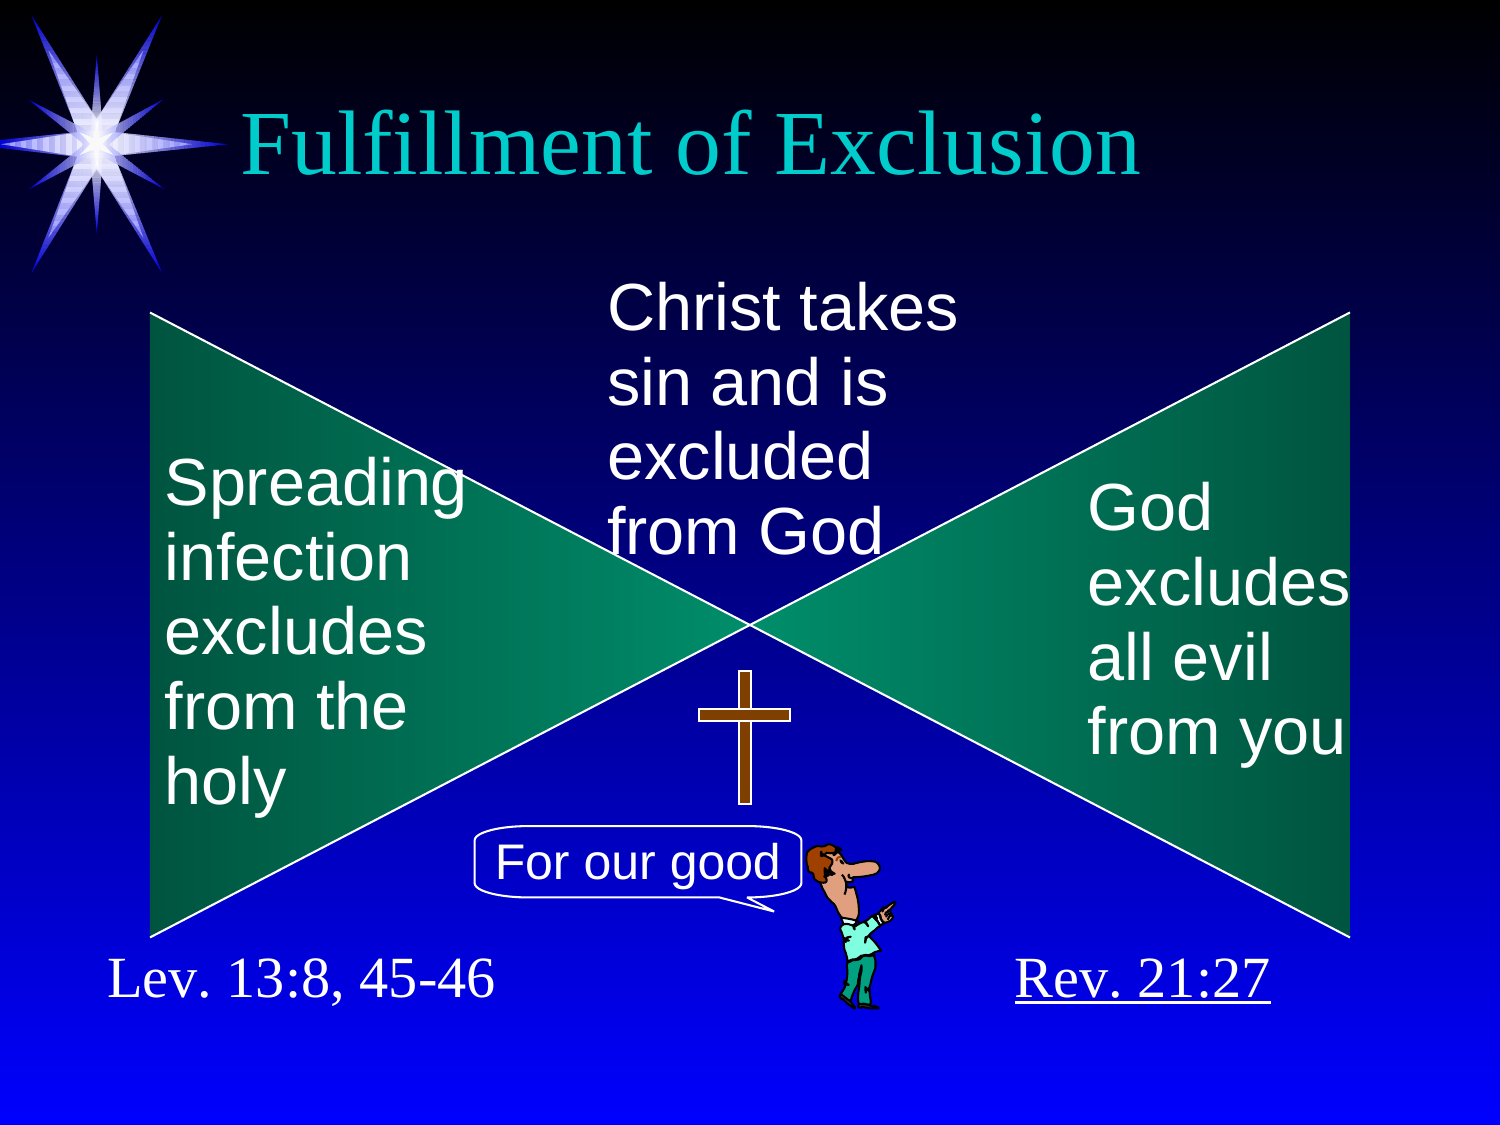

# Fulfillment of Exclusion
Christ takes sin and is excluded from God
Spreading infection excludes from the holy
God excludes all evil from you
For our good
Lev. 13:8, 45-46
Rev. 21:27